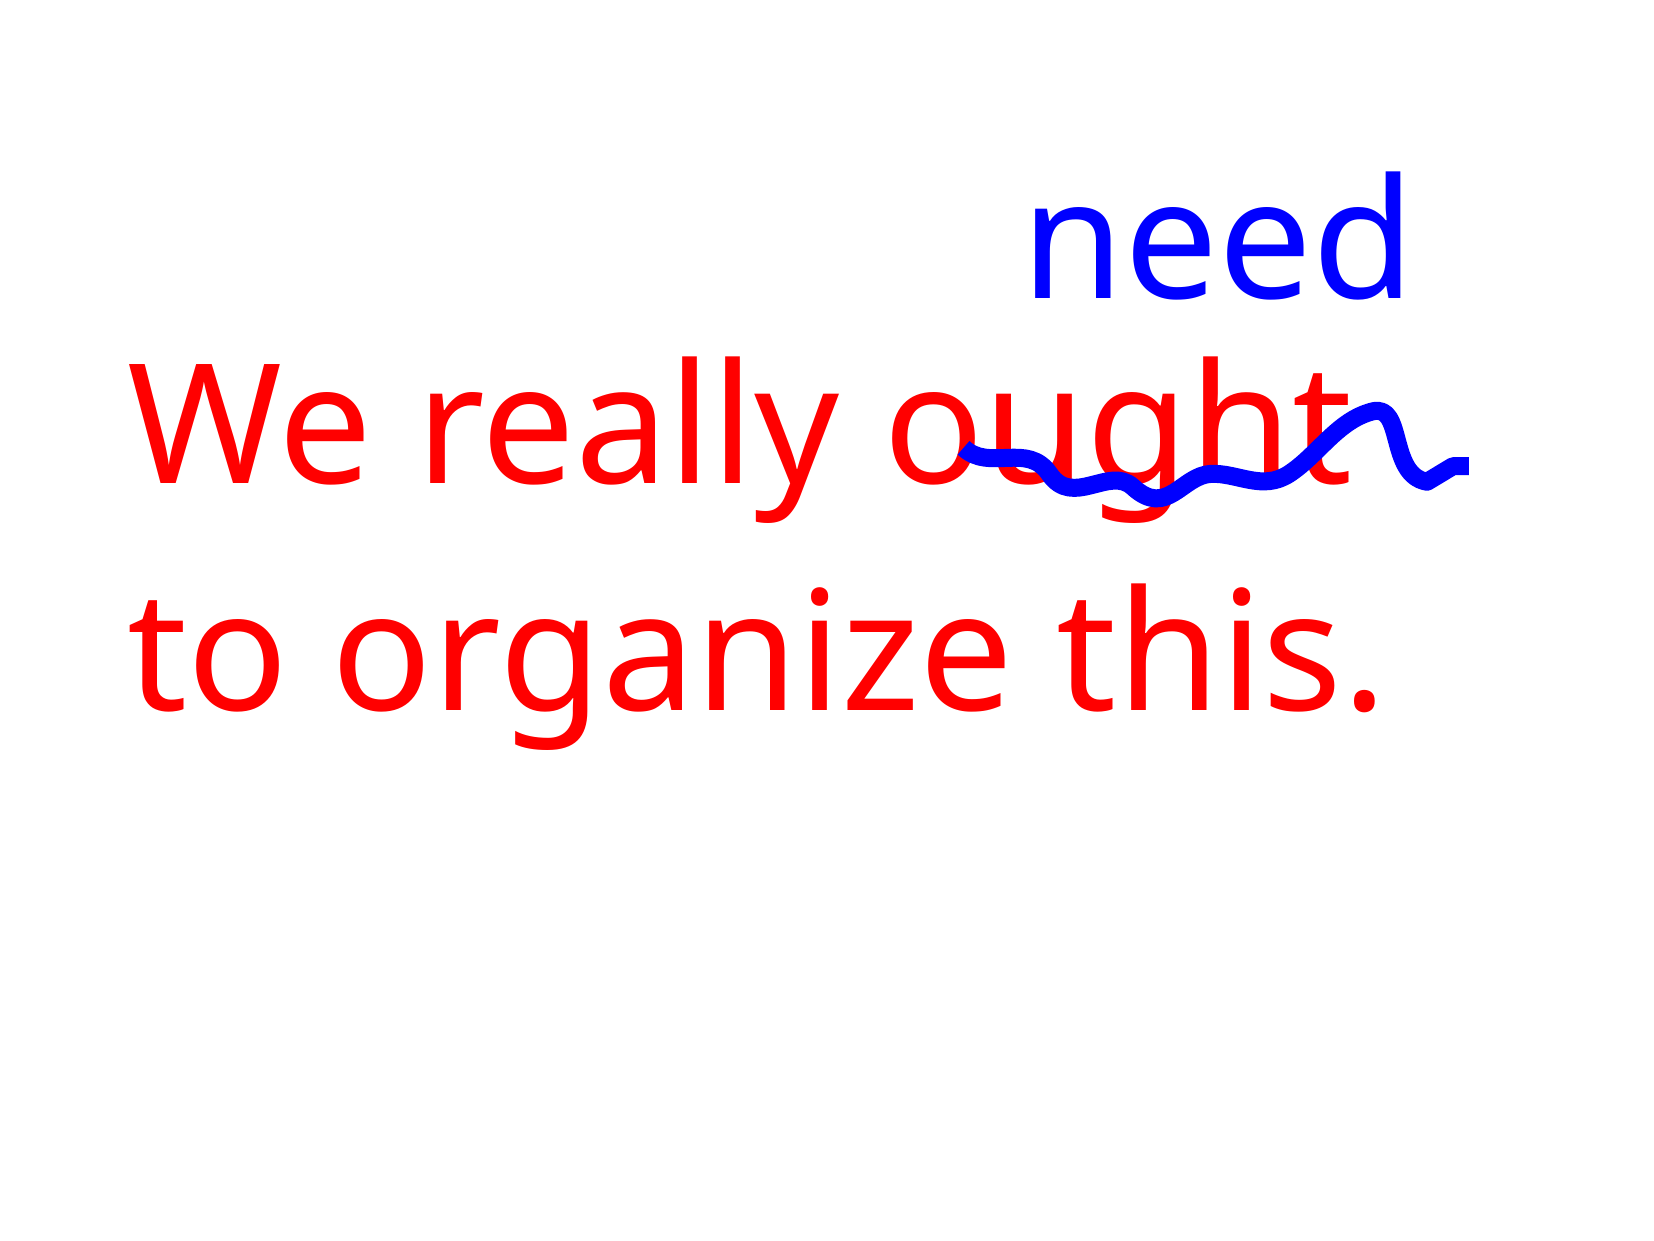

need
We really ought
to organize this.